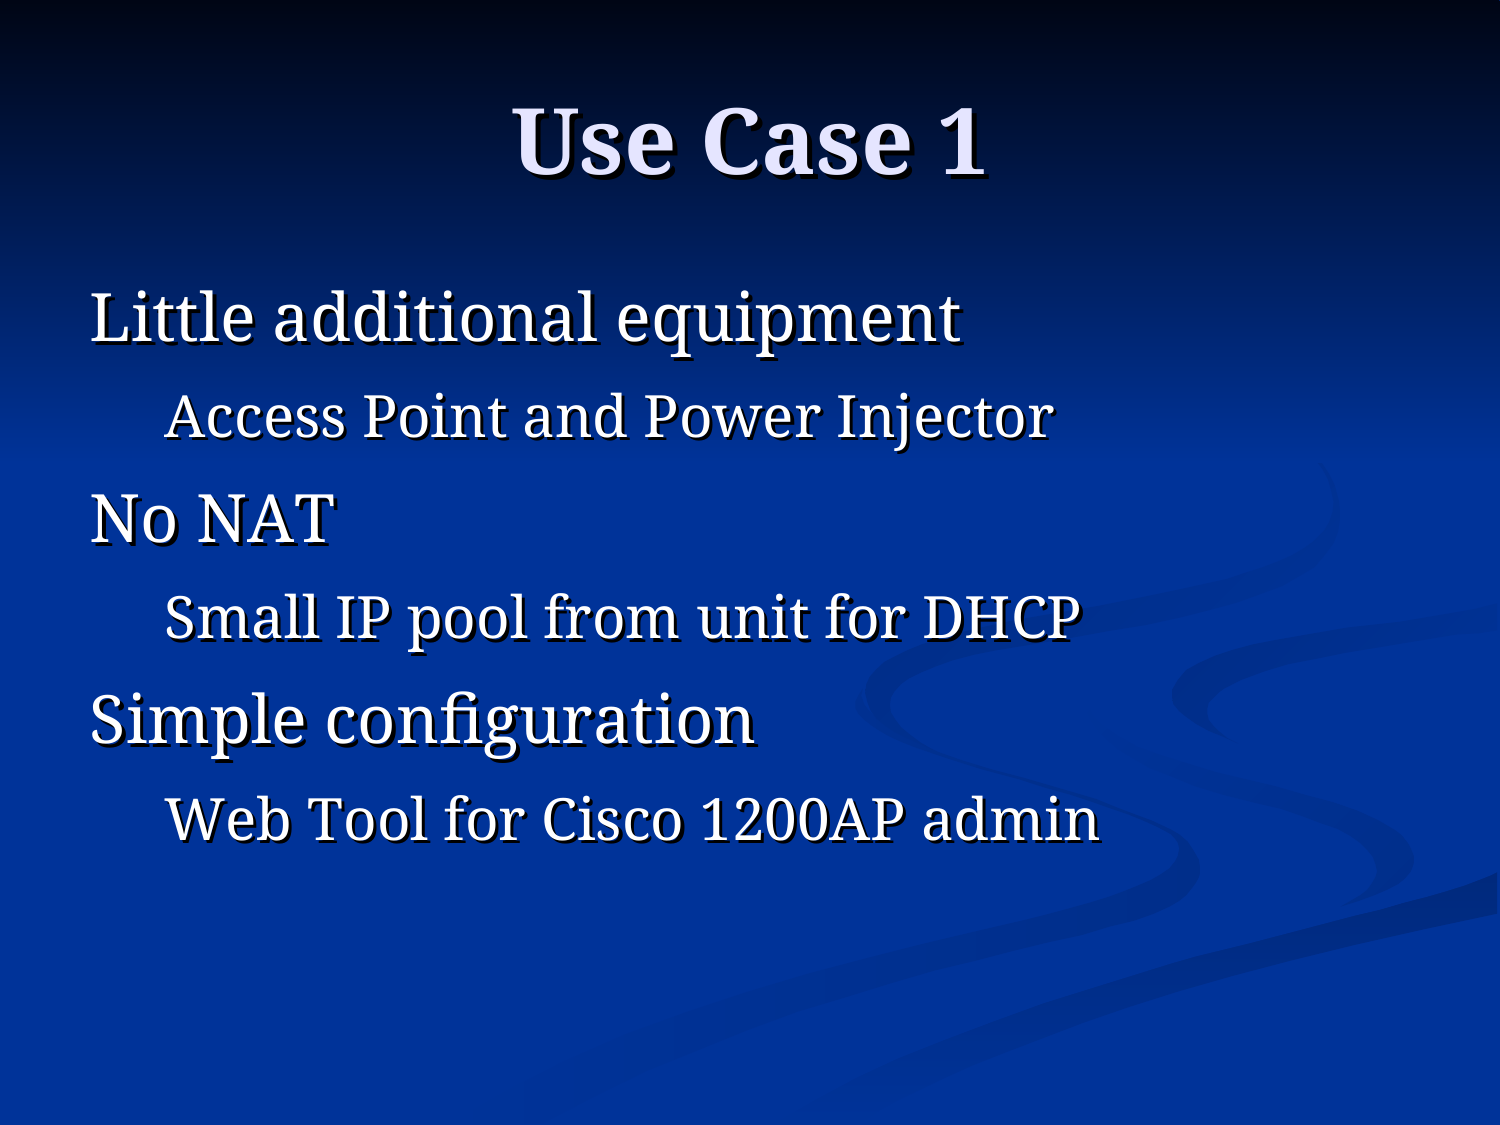

# Use Case 1
Little additional equipment
Access Point and Power Injector
No NAT
Small IP pool from unit for DHCP
Simple configuration
Web Tool for Cisco 1200AP admin